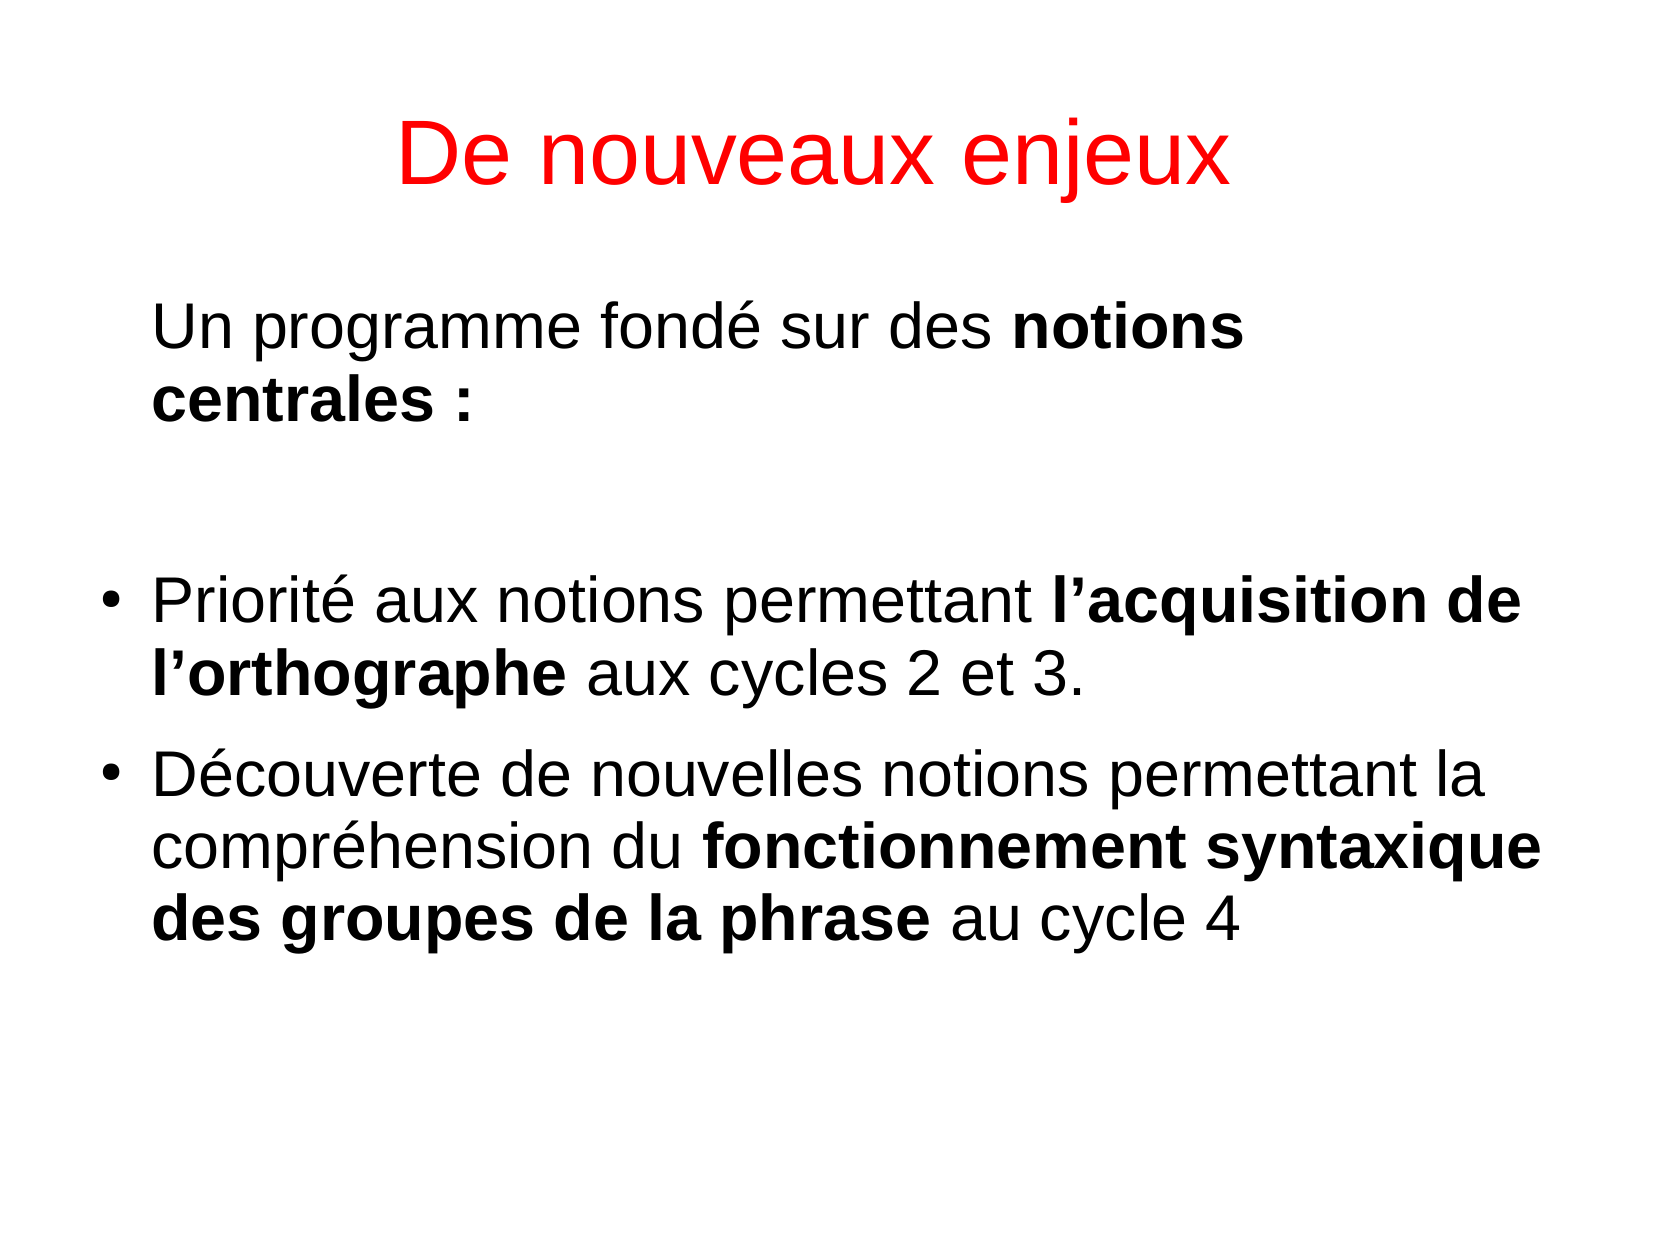

# De nouveaux enjeux
Un programme fondé sur des notions centrales :
Priorité aux notions permettant l’acquisition de l’orthographe aux cycles 2 et 3.
Découverte de nouvelles notions permettant la compréhension du fonctionnement syntaxique des groupes de la phrase au cycle 4